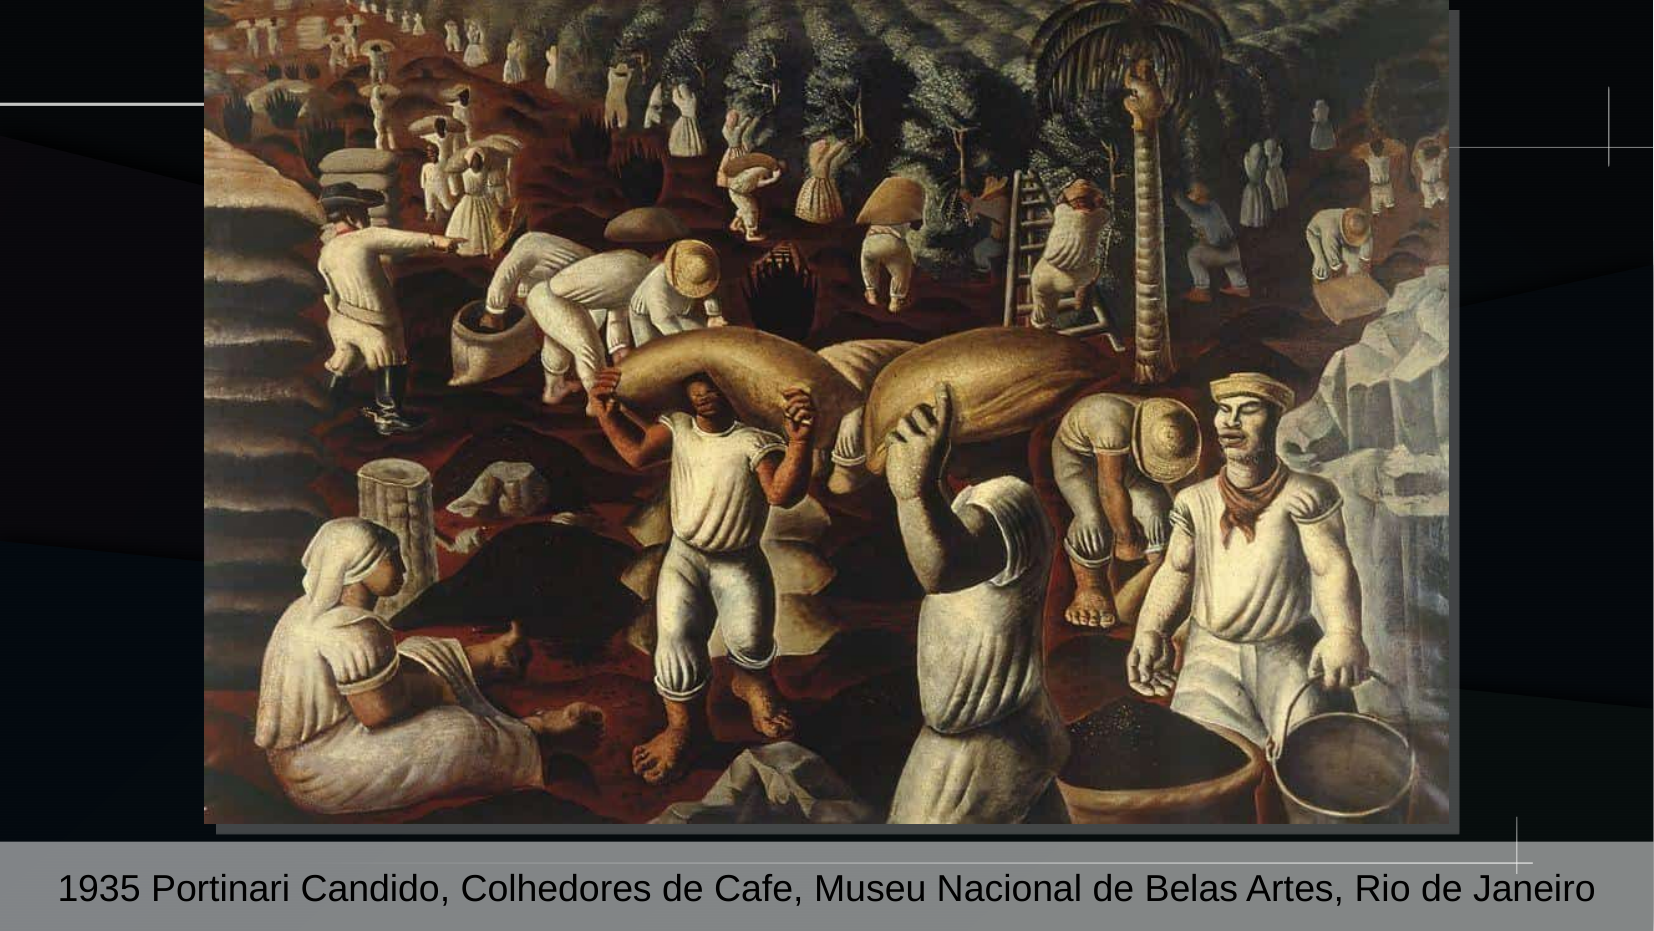

1935 Portinari Candido, Colhedores de Cafe, Museu Nacional de Belas Artes, Rio de Janeiro